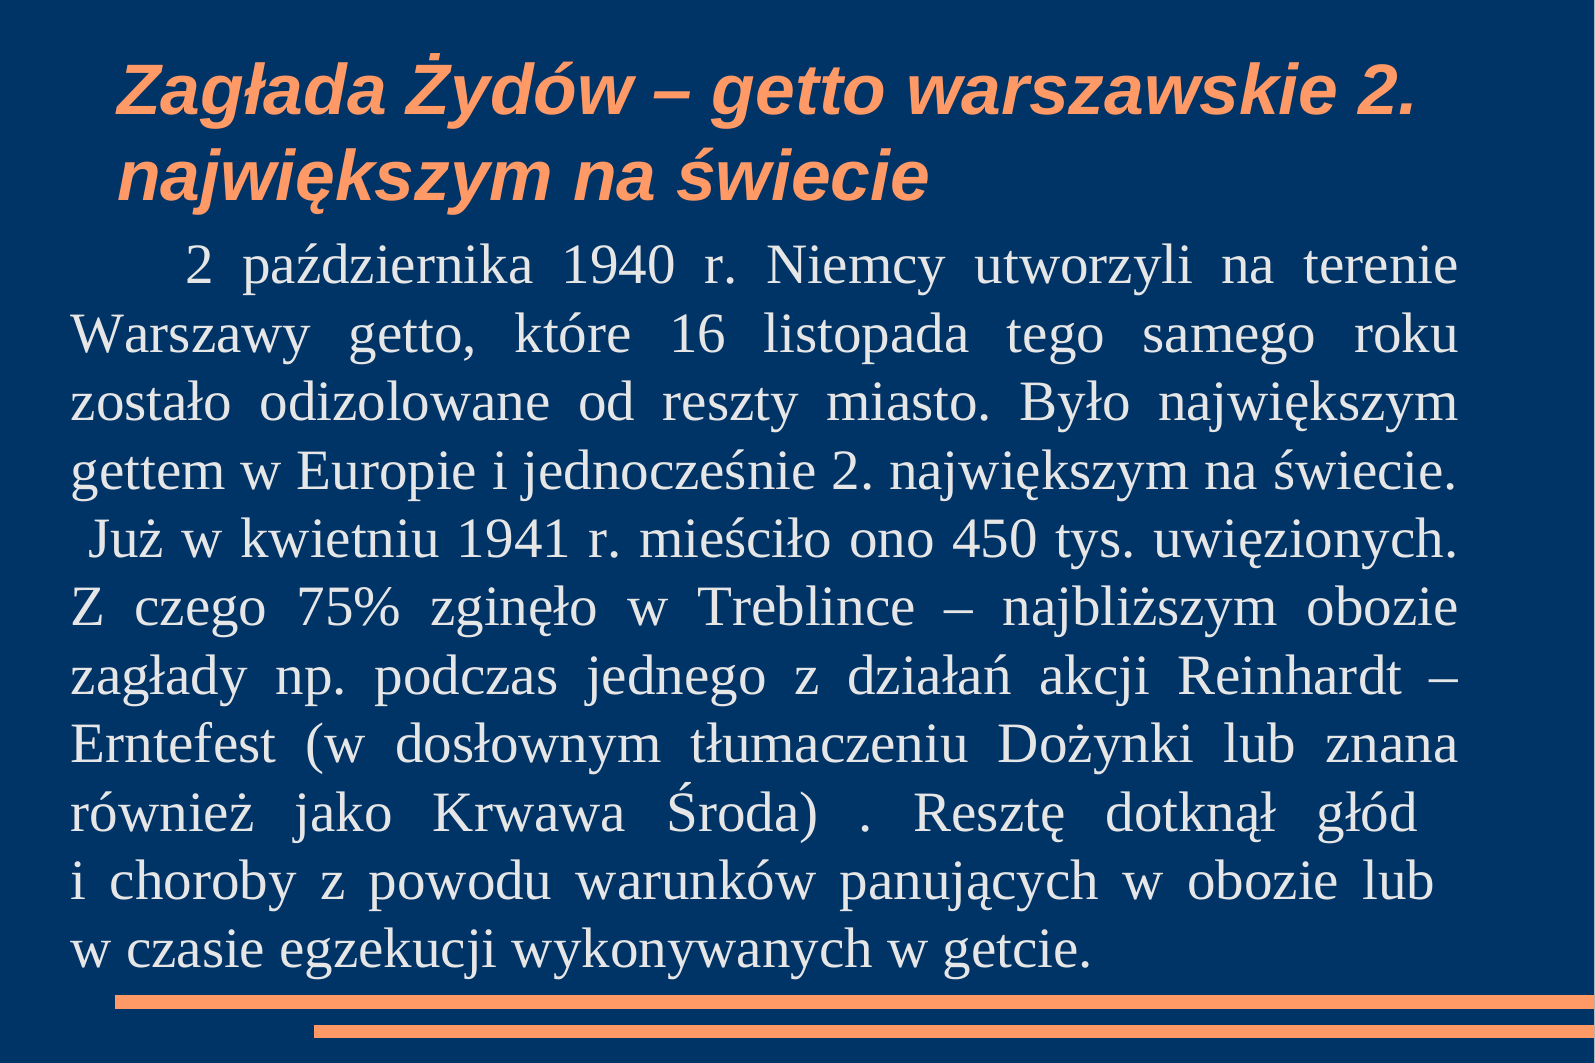

# Zagłada Żydów – getto warszawskie 2. największym na świecie
 2 października 1940 r. Niemcy utworzyli na terenie Warszawy getto, które 16 listopada tego samego roku zostało odizolowane od reszty miasto. Było największym gettem w Europie i jednocześnie 2. największym na świecie. Już w kwietniu 1941 r. mieściło ono 450 tys. uwięzionych. Z czego 75% zginęło w Treblince – najbliższym obozie zagłady np. podczas jednego z działań akcji Reinhardt – Erntefest (w dosłownym tłumaczeniu Dożynki lub znana również jako Krwawa Środa) . Resztę dotknął głód
i choroby z powodu warunków panujących w obozie lub
w czasie egzekucji wykonywanych w getcie.